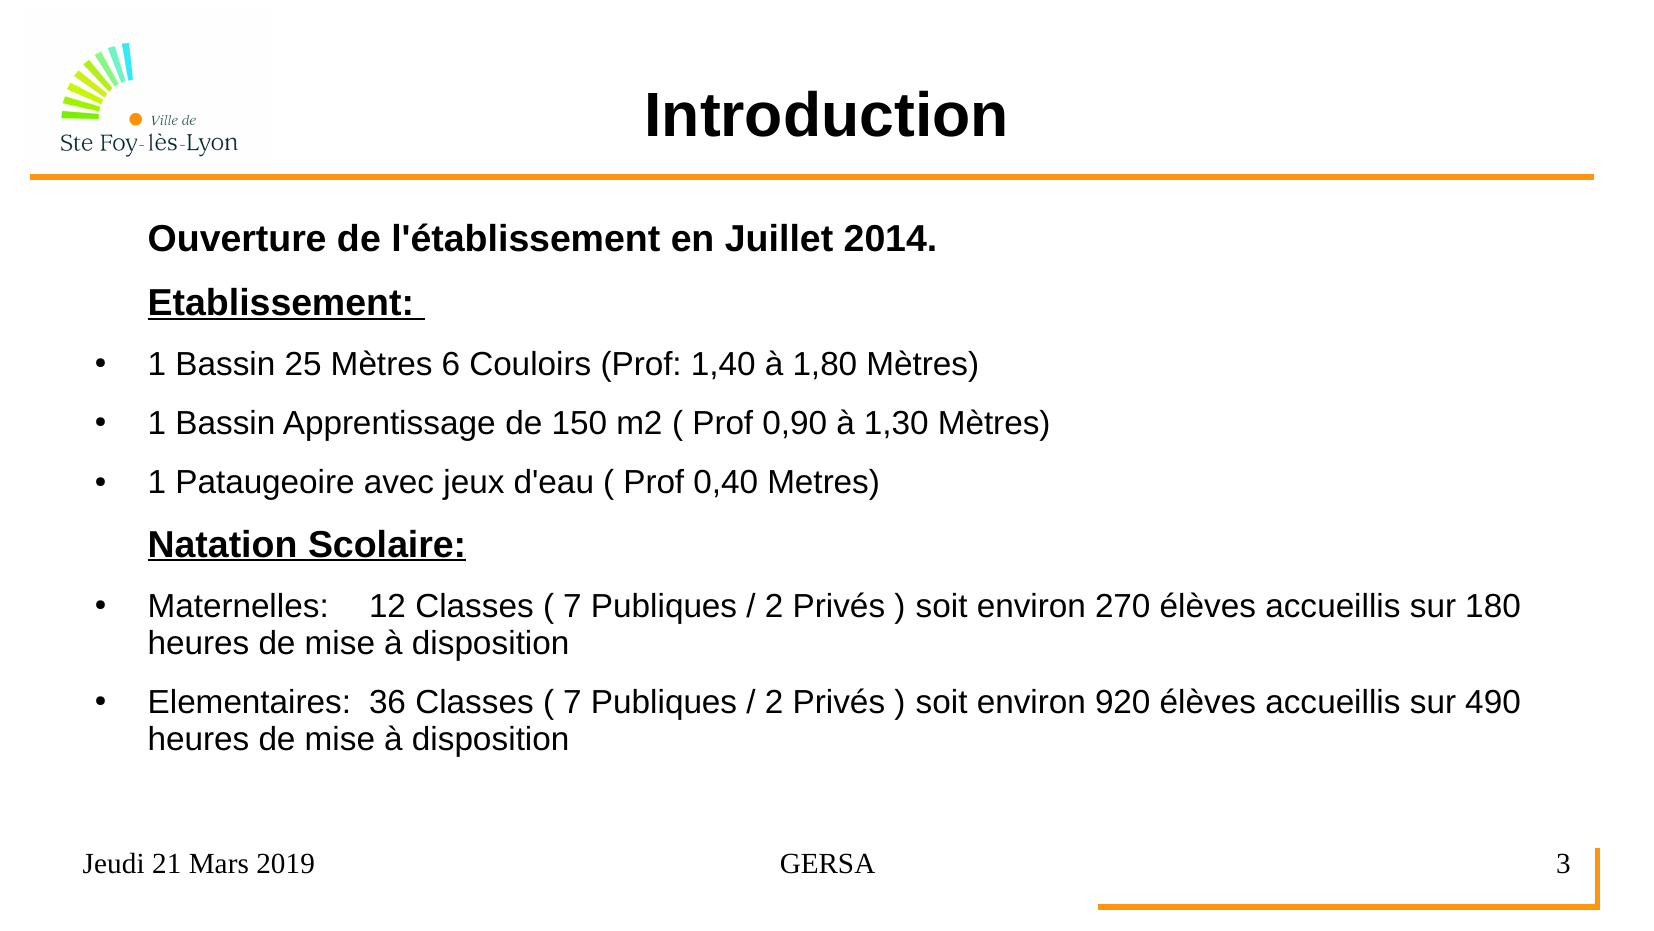

# Introduction
Ouverture de l'établissement en Juillet 2014.
Etablissement:
1 Bassin 25 Mètres 6 Couloirs (Prof: 1,40 à 1,80 Mètres)
1 Bassin Apprentissage de 150 m2 ( Prof 0,90 à 1,30 Mètres)
1 Pataugeoire avec jeux d'eau ( Prof 0,40 Metres)
Natation Scolaire:
Maternelles:	12 Classes ( 7 Publiques / 2 Privés ) soit environ 270 élèves accueillis sur 180 heures de mise à disposition
Elementaires:	36 Classes ( 7 Publiques / 2 Privés ) soit environ 920 élèves accueillis sur 490 heures de mise à disposition
Service référent - jj/mm/aaaa
3